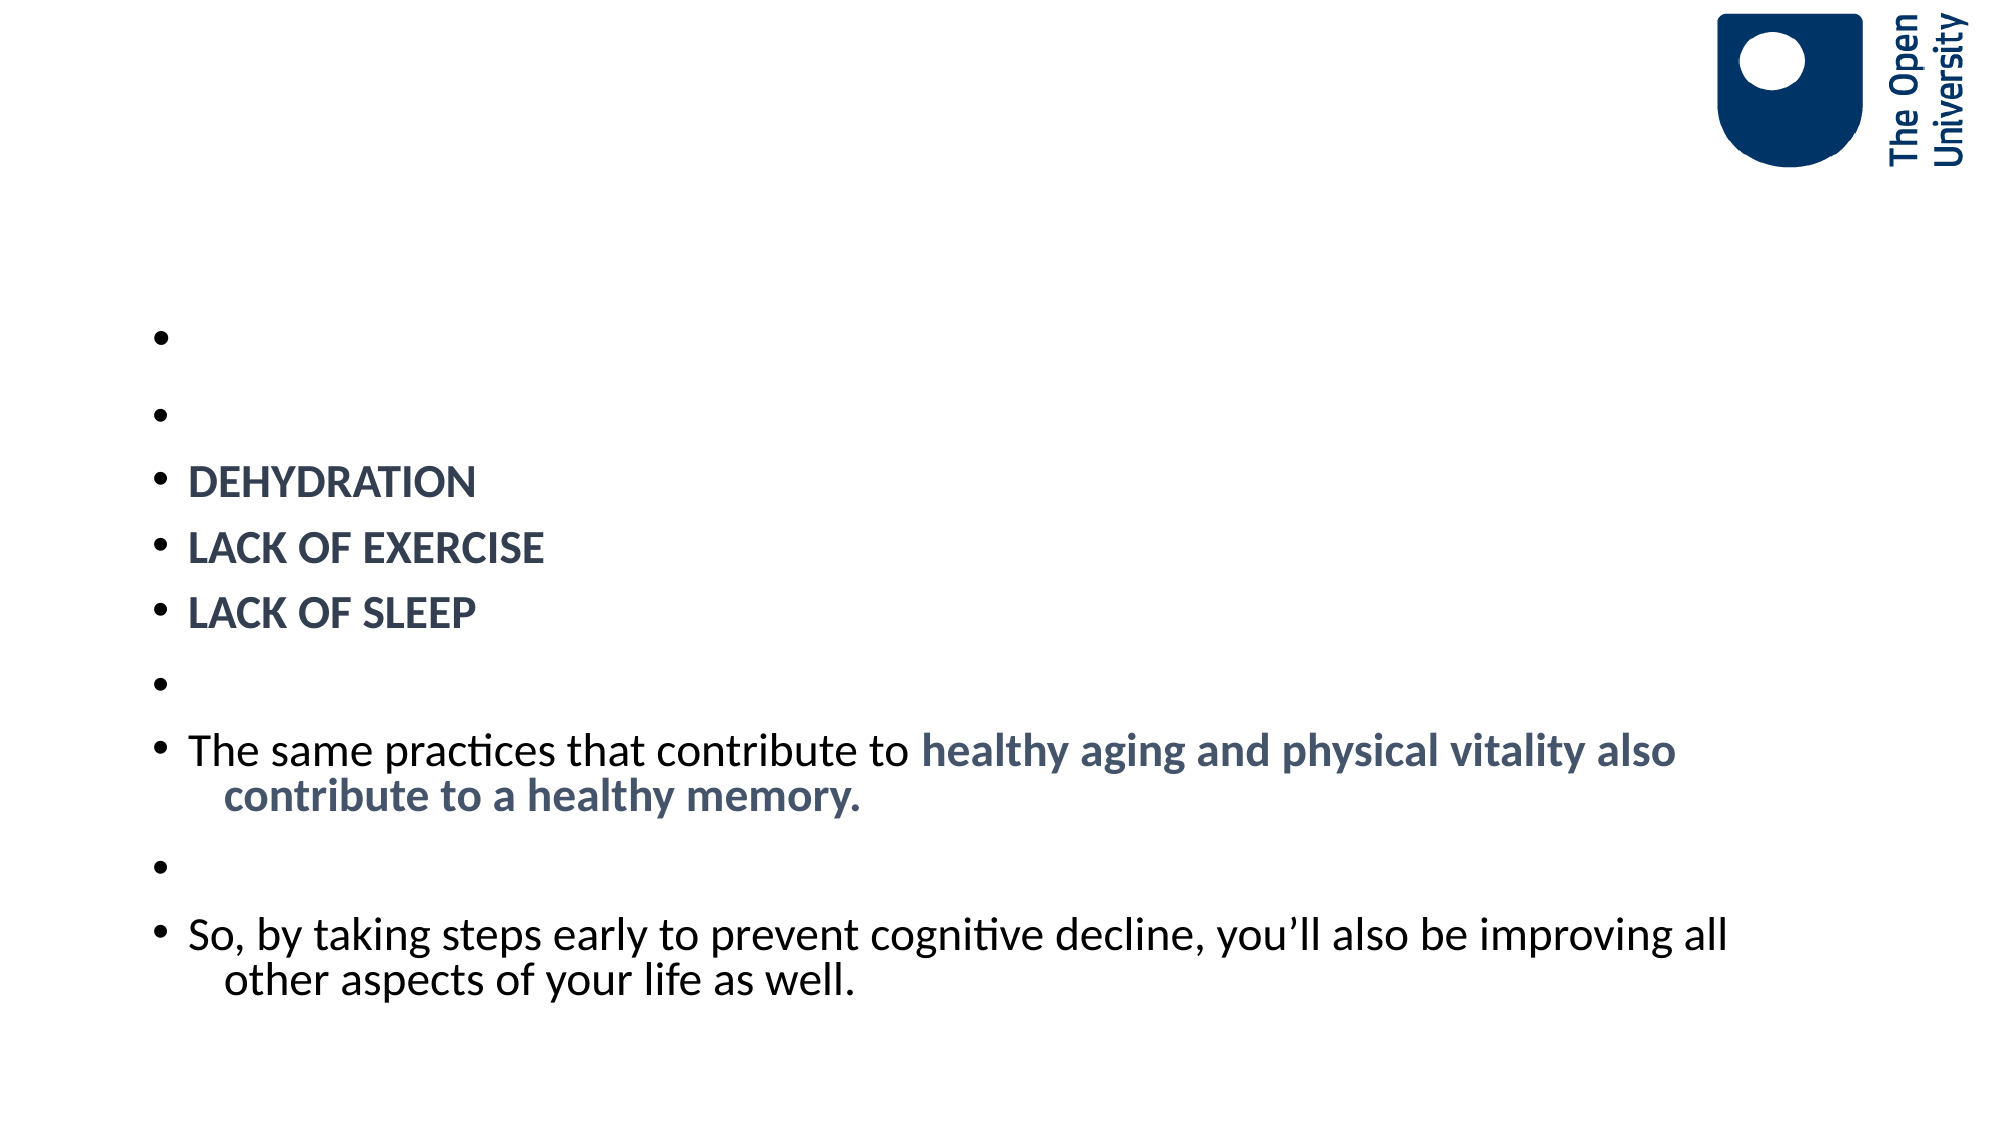

# DEHYDRATION
LACK OF EXERCISE
LACK OF SLEEP
The same practices that contribute to healthy aging and physical vitality also contribute to a healthy memory.
So, by taking steps early to prevent cognitive decline, you’ll also be improving all other aspects of your life as well.